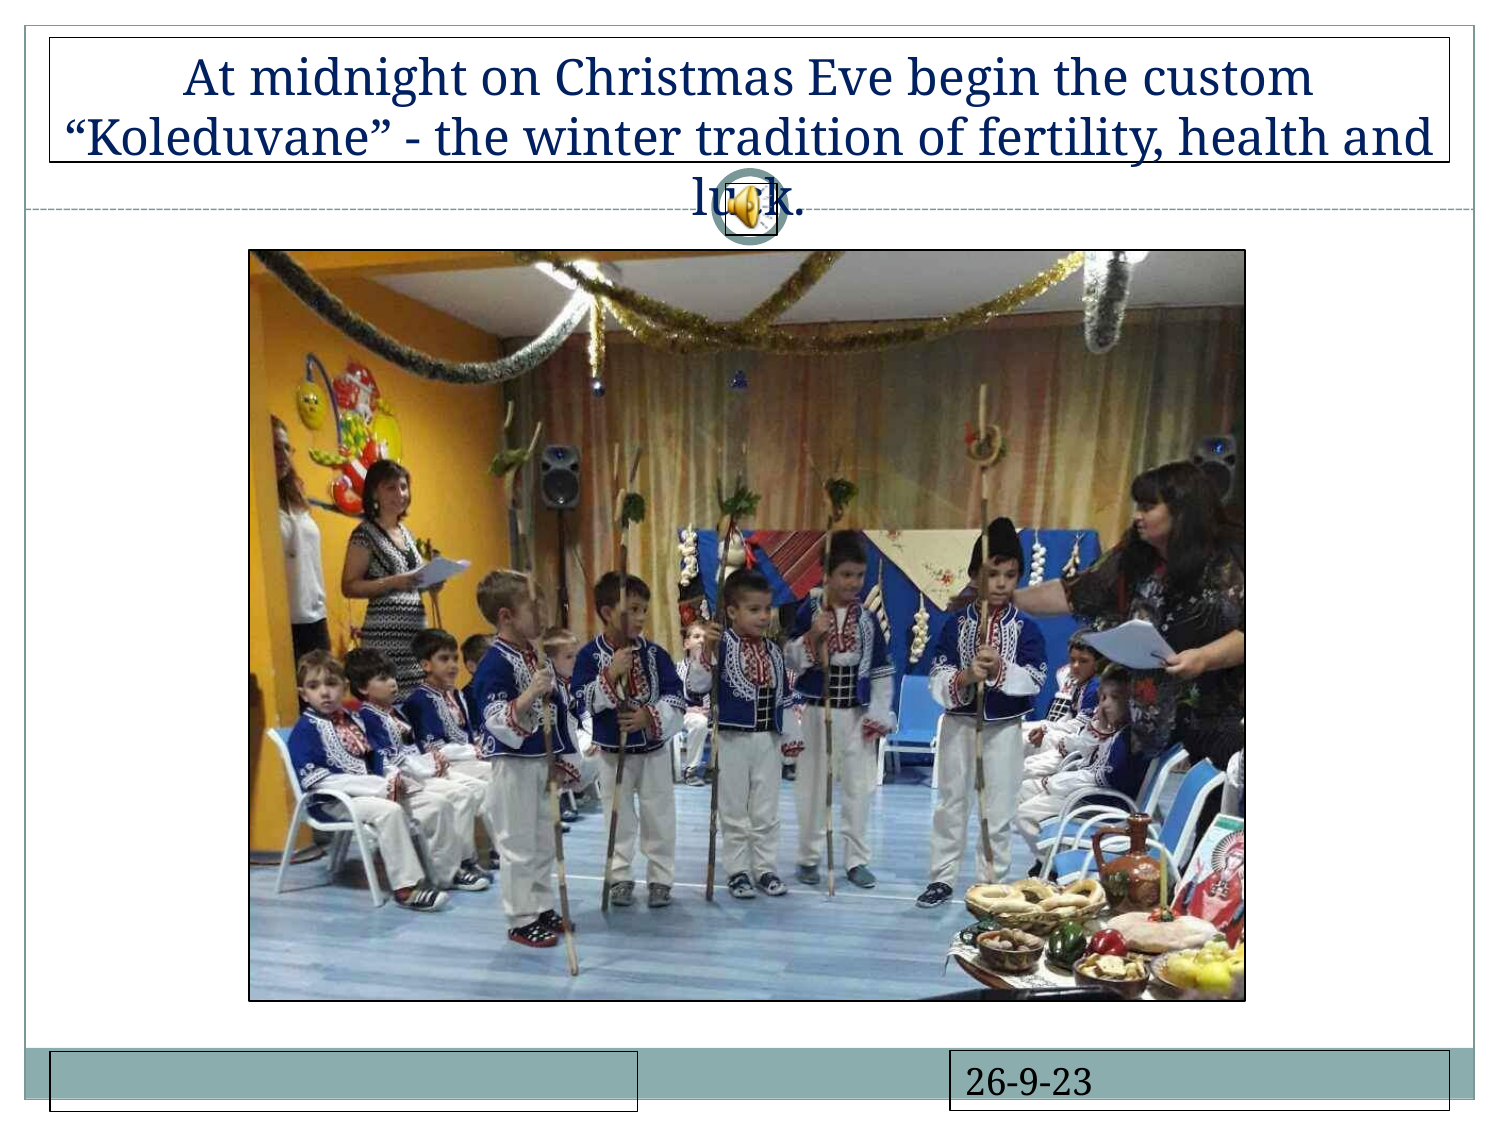

# At midnight on Christmas Eve begin the custom “Koleduvane” - the winter tradition of fertility, health and luck.
26-8-21